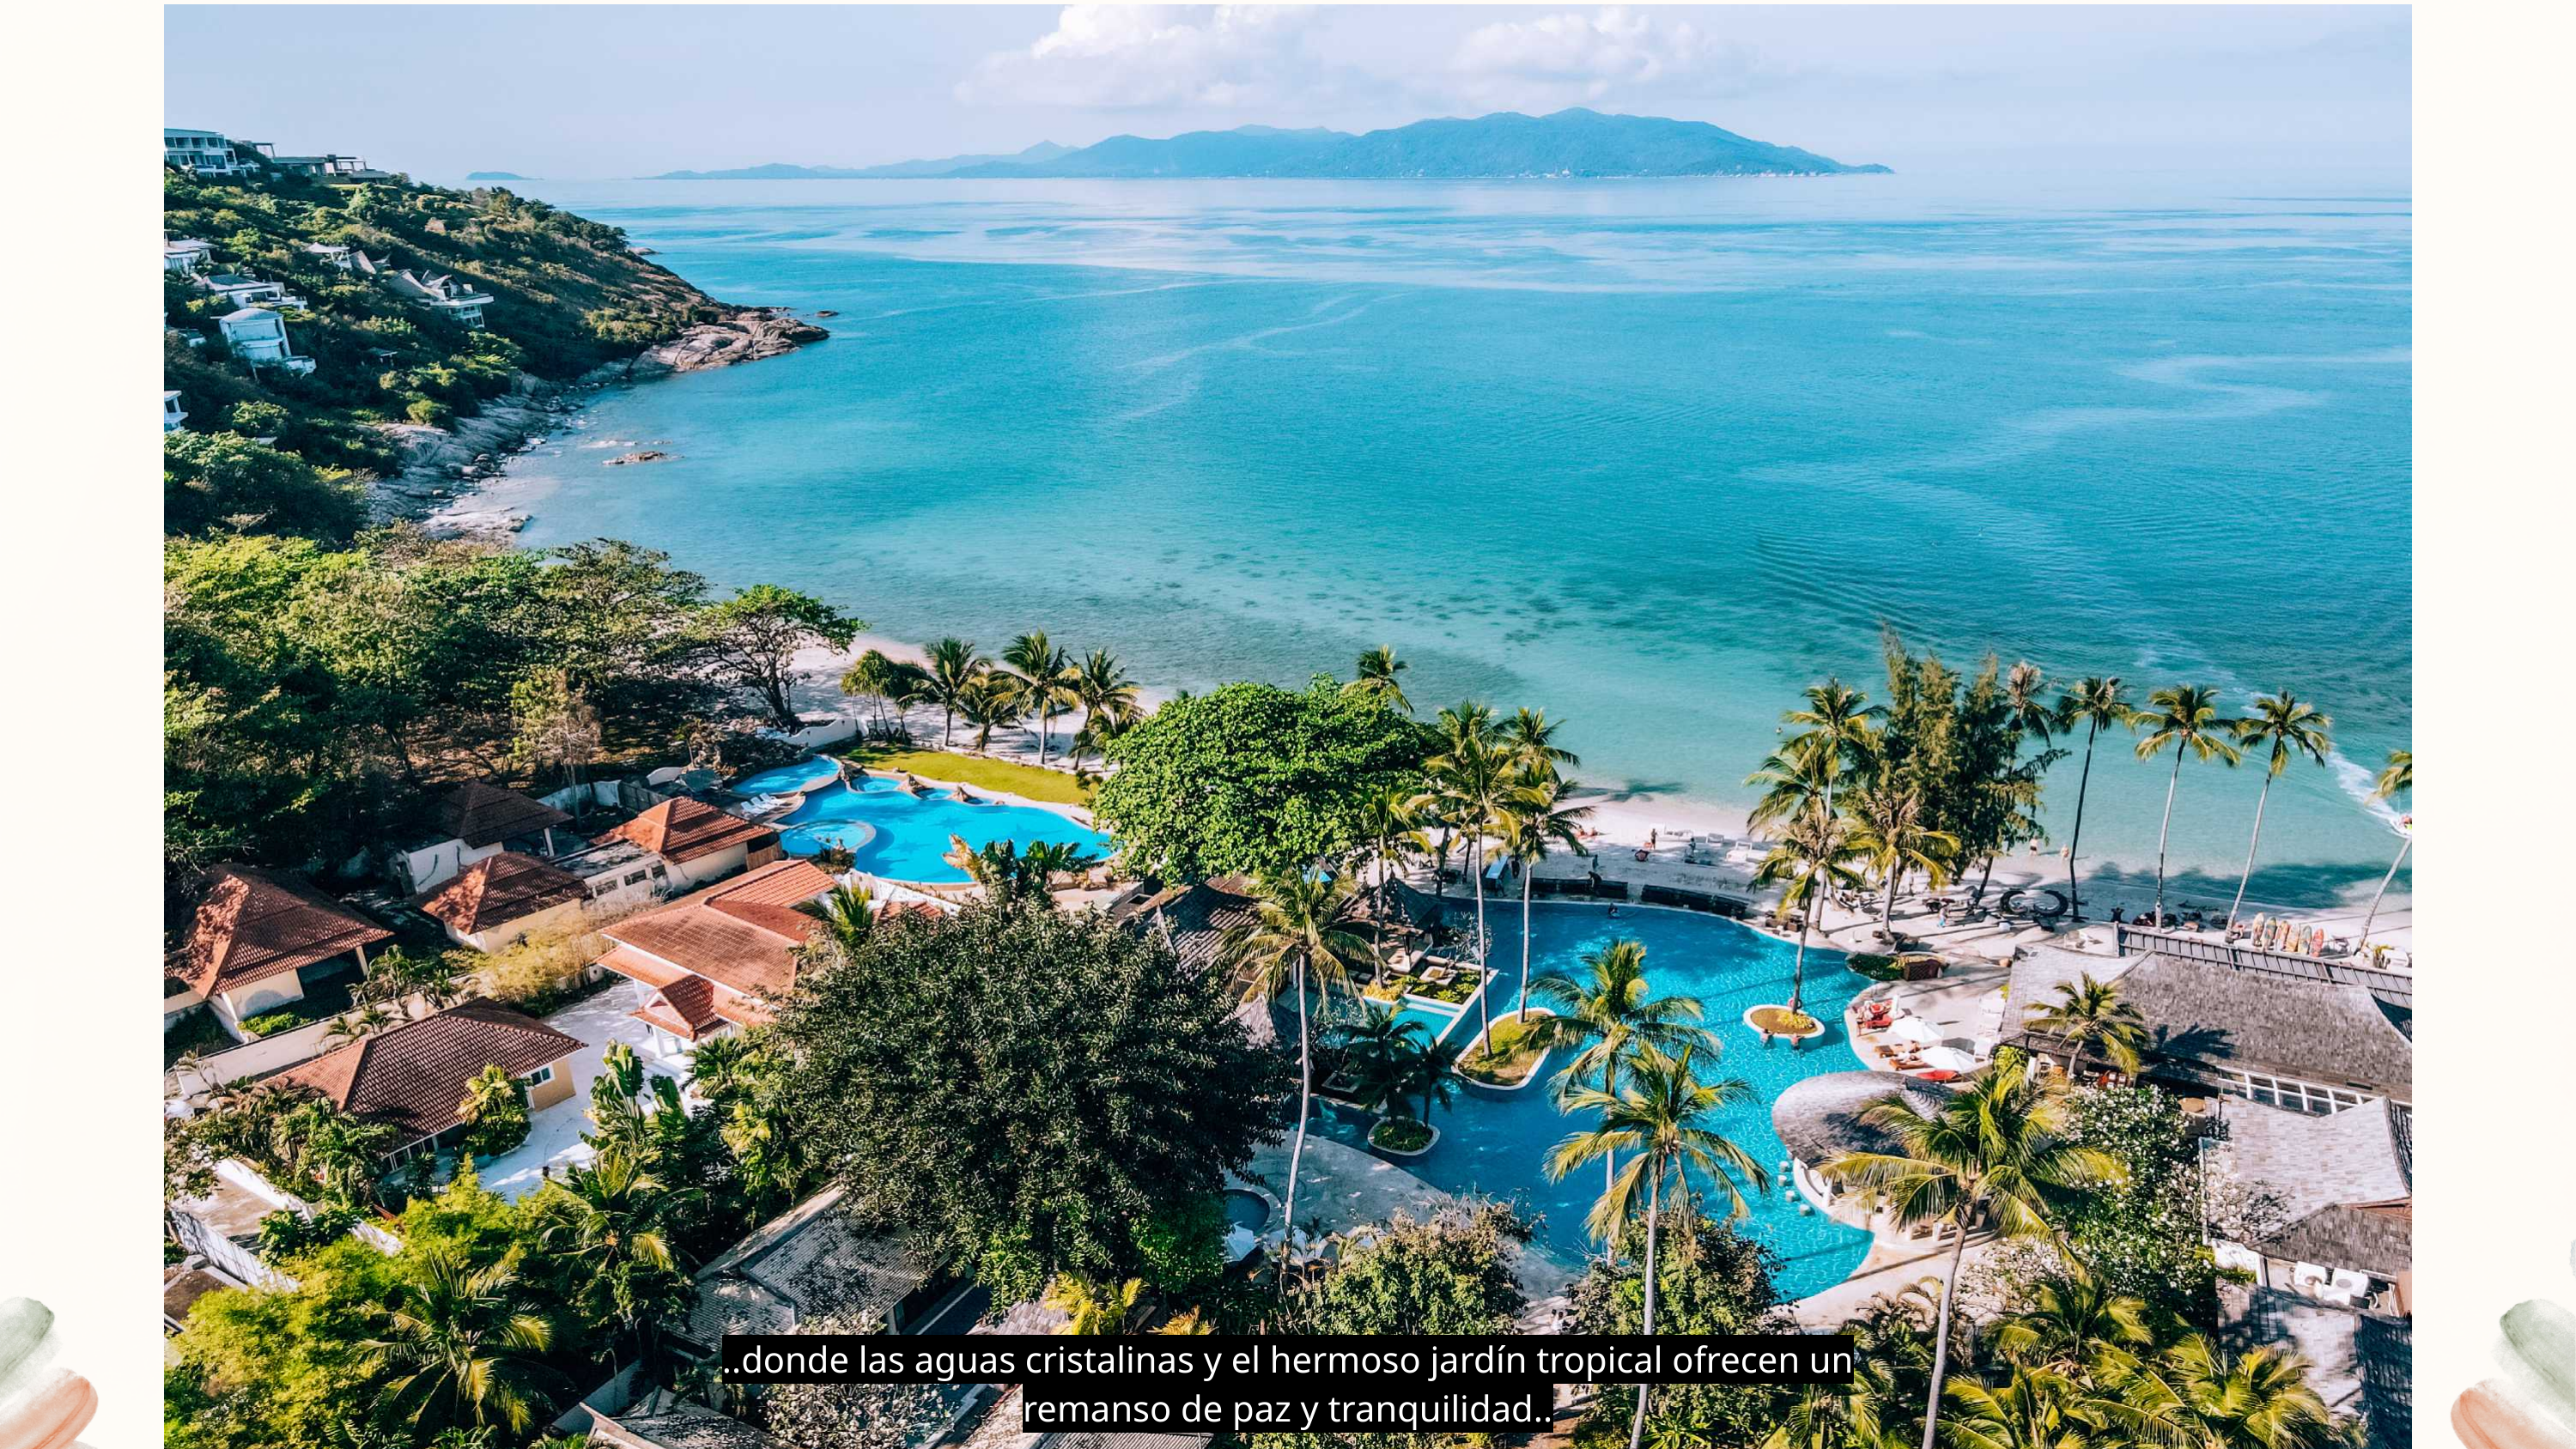

..donde las aguas cristalinas y el hermoso jardín tropical ofrecen un remanso de paz y tranquilidad..